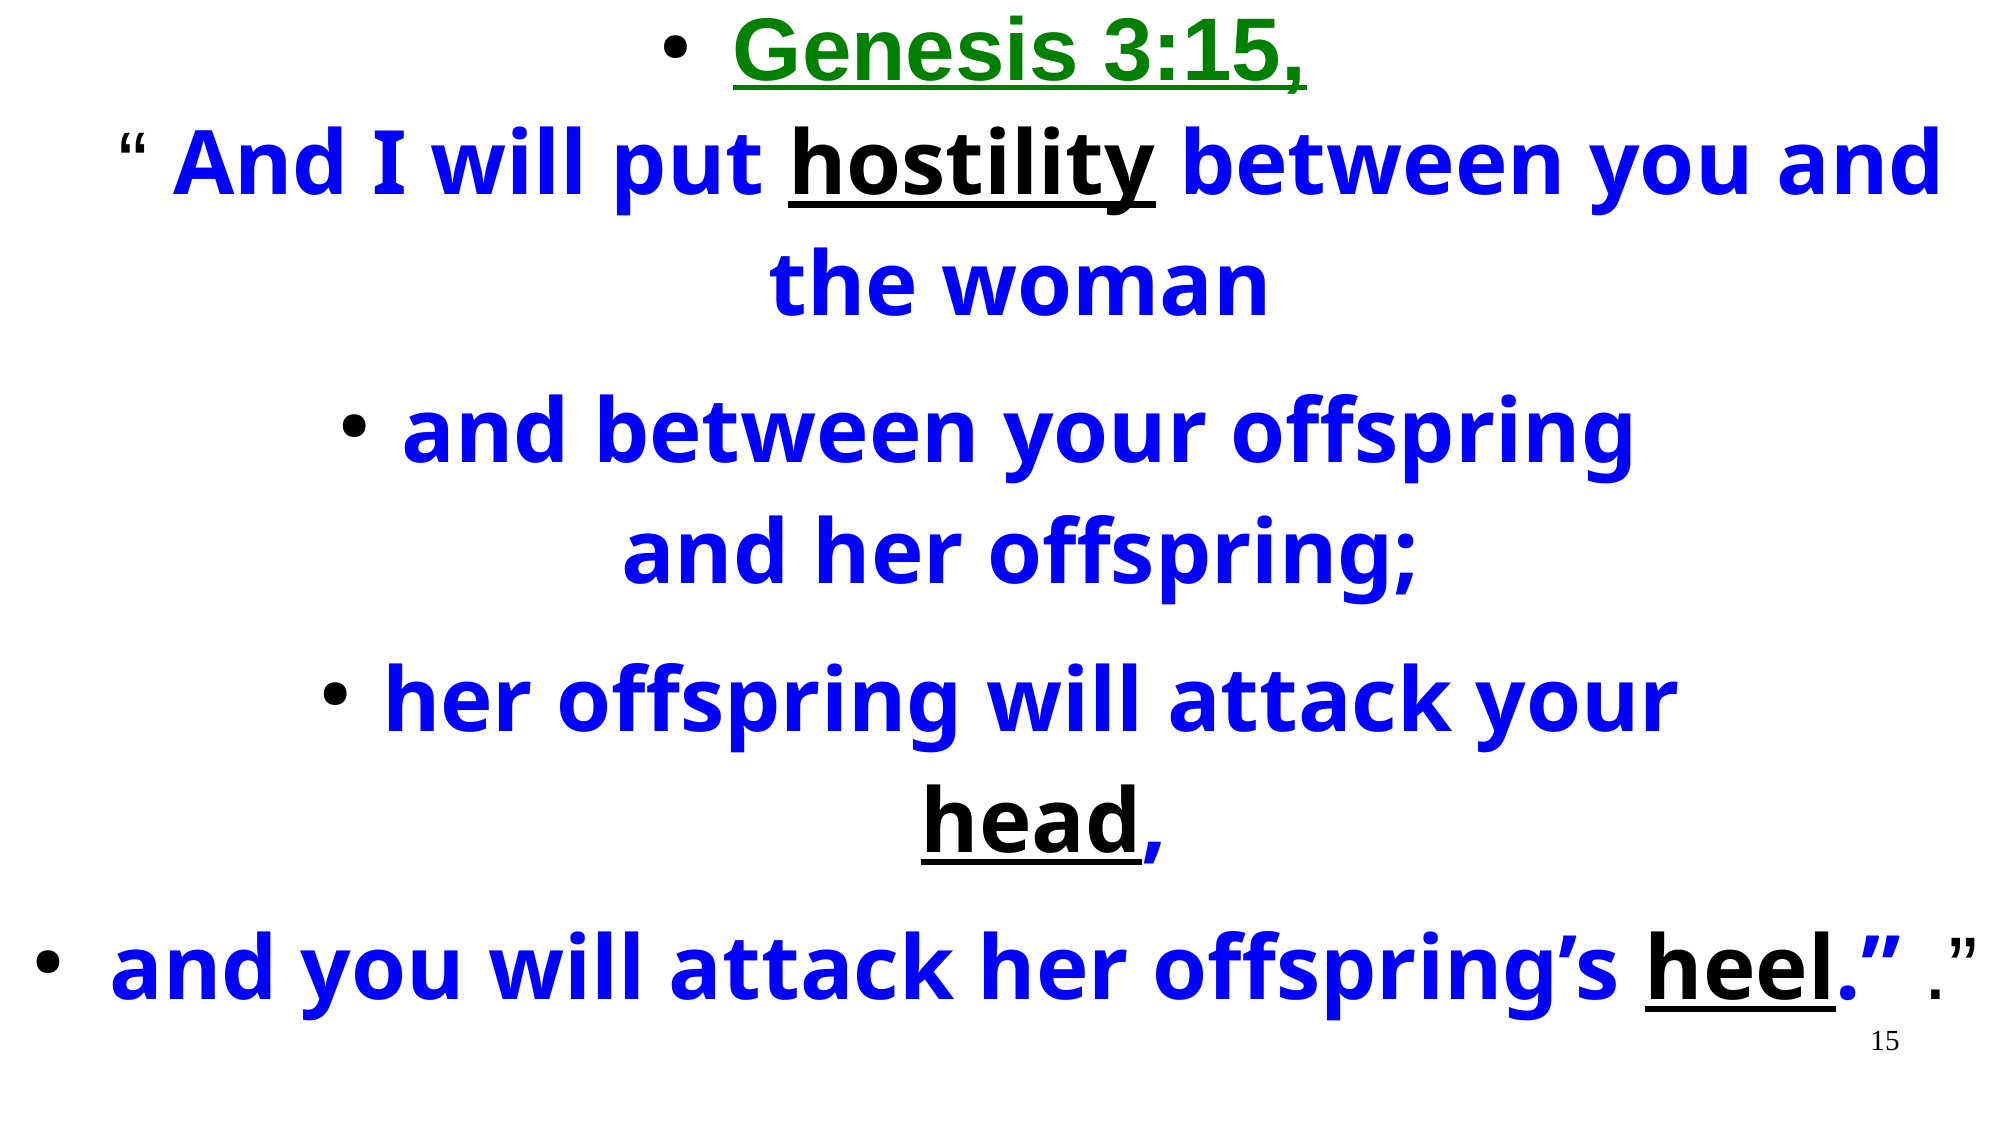

# Genesis 3:15, “ And I will put hostility between you and the woman
and between your offspring
and her offspring;
her offspring will attack your
 head,
 and you will attack her offspring’s heel.” .”
15